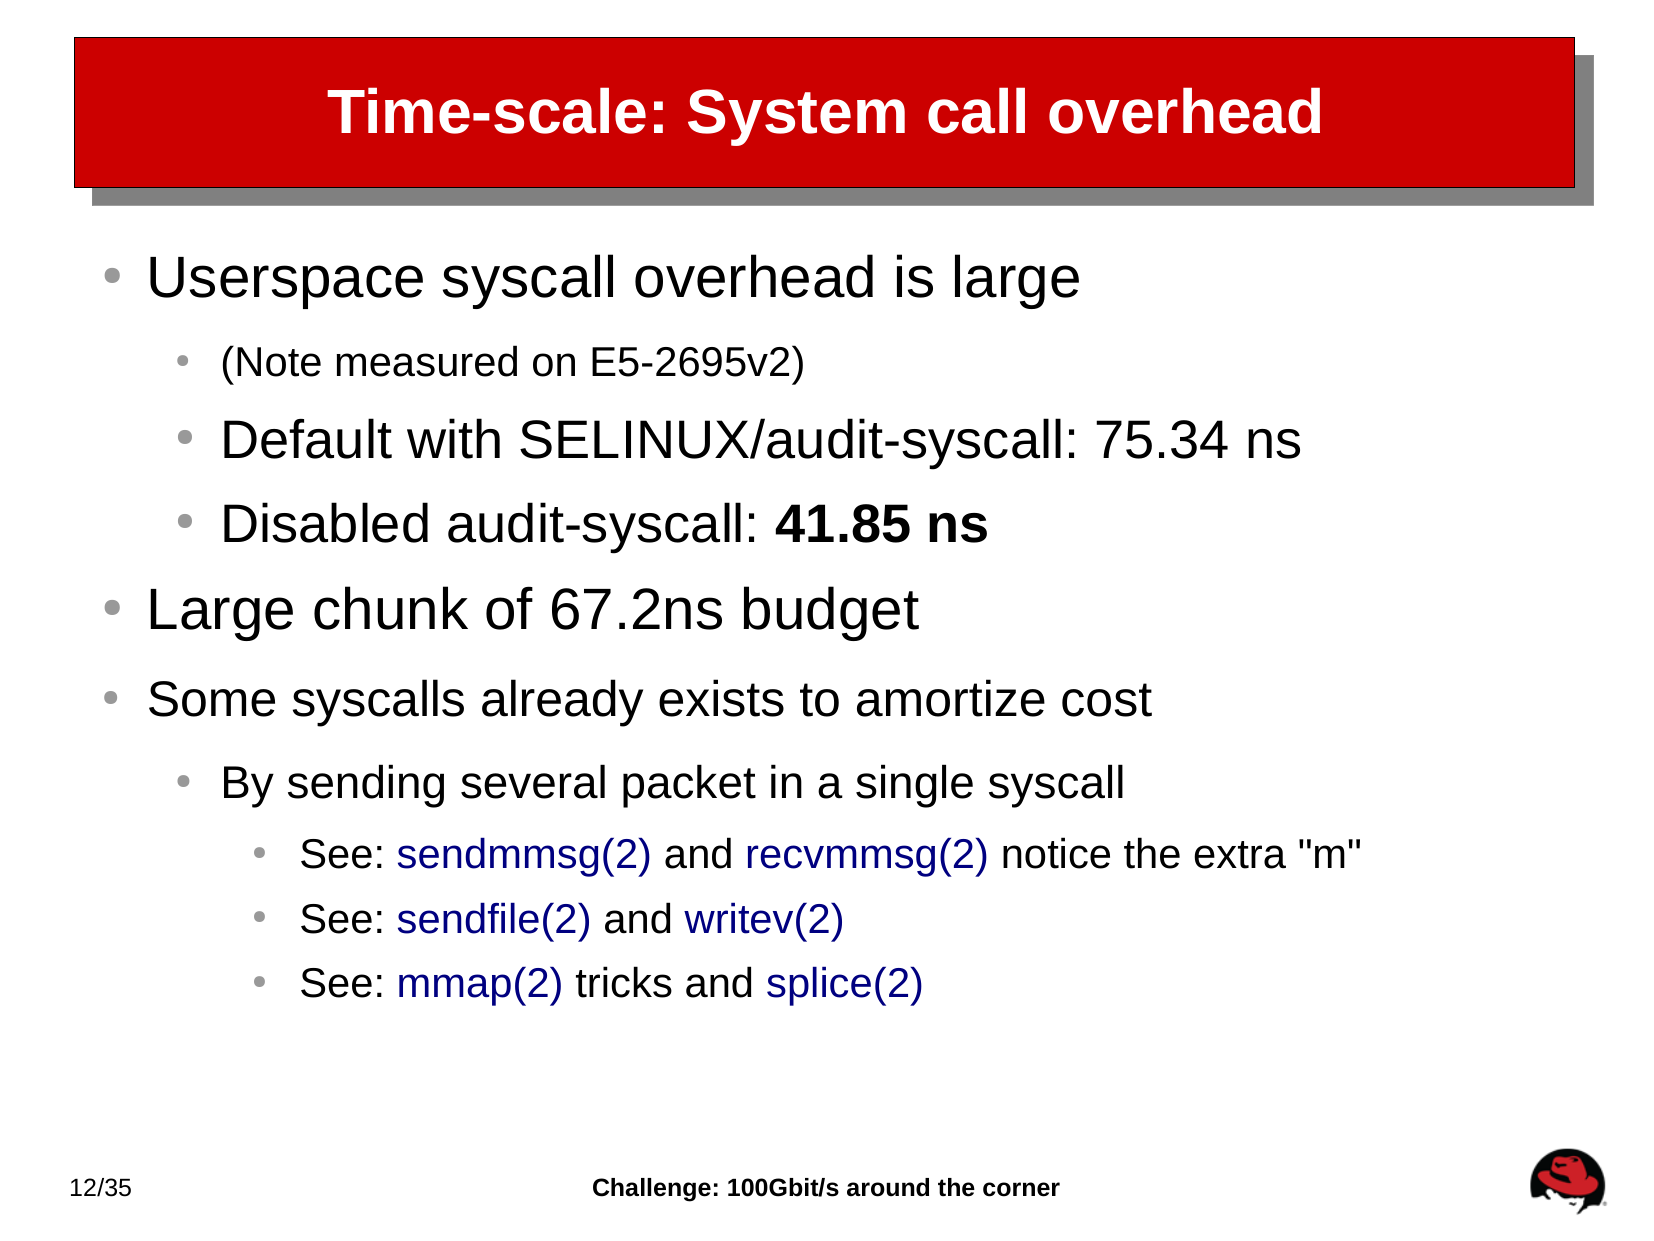

# Time-scale: System call overhead
Userspace syscall overhead is large
(Note measured on E5-2695v2)
Default with SELINUX/audit-syscall: 75.34 ns
Disabled audit-syscall: 41.85 ns
Large chunk of 67.2ns budget
Some syscalls already exists to amortize cost
By sending several packet in a single syscall
See: sendmmsg(2) and recvmmsg(2) notice the extra "m"
See: sendfile(2) and writev(2)
See: mmap(2) tricks and splice(2)